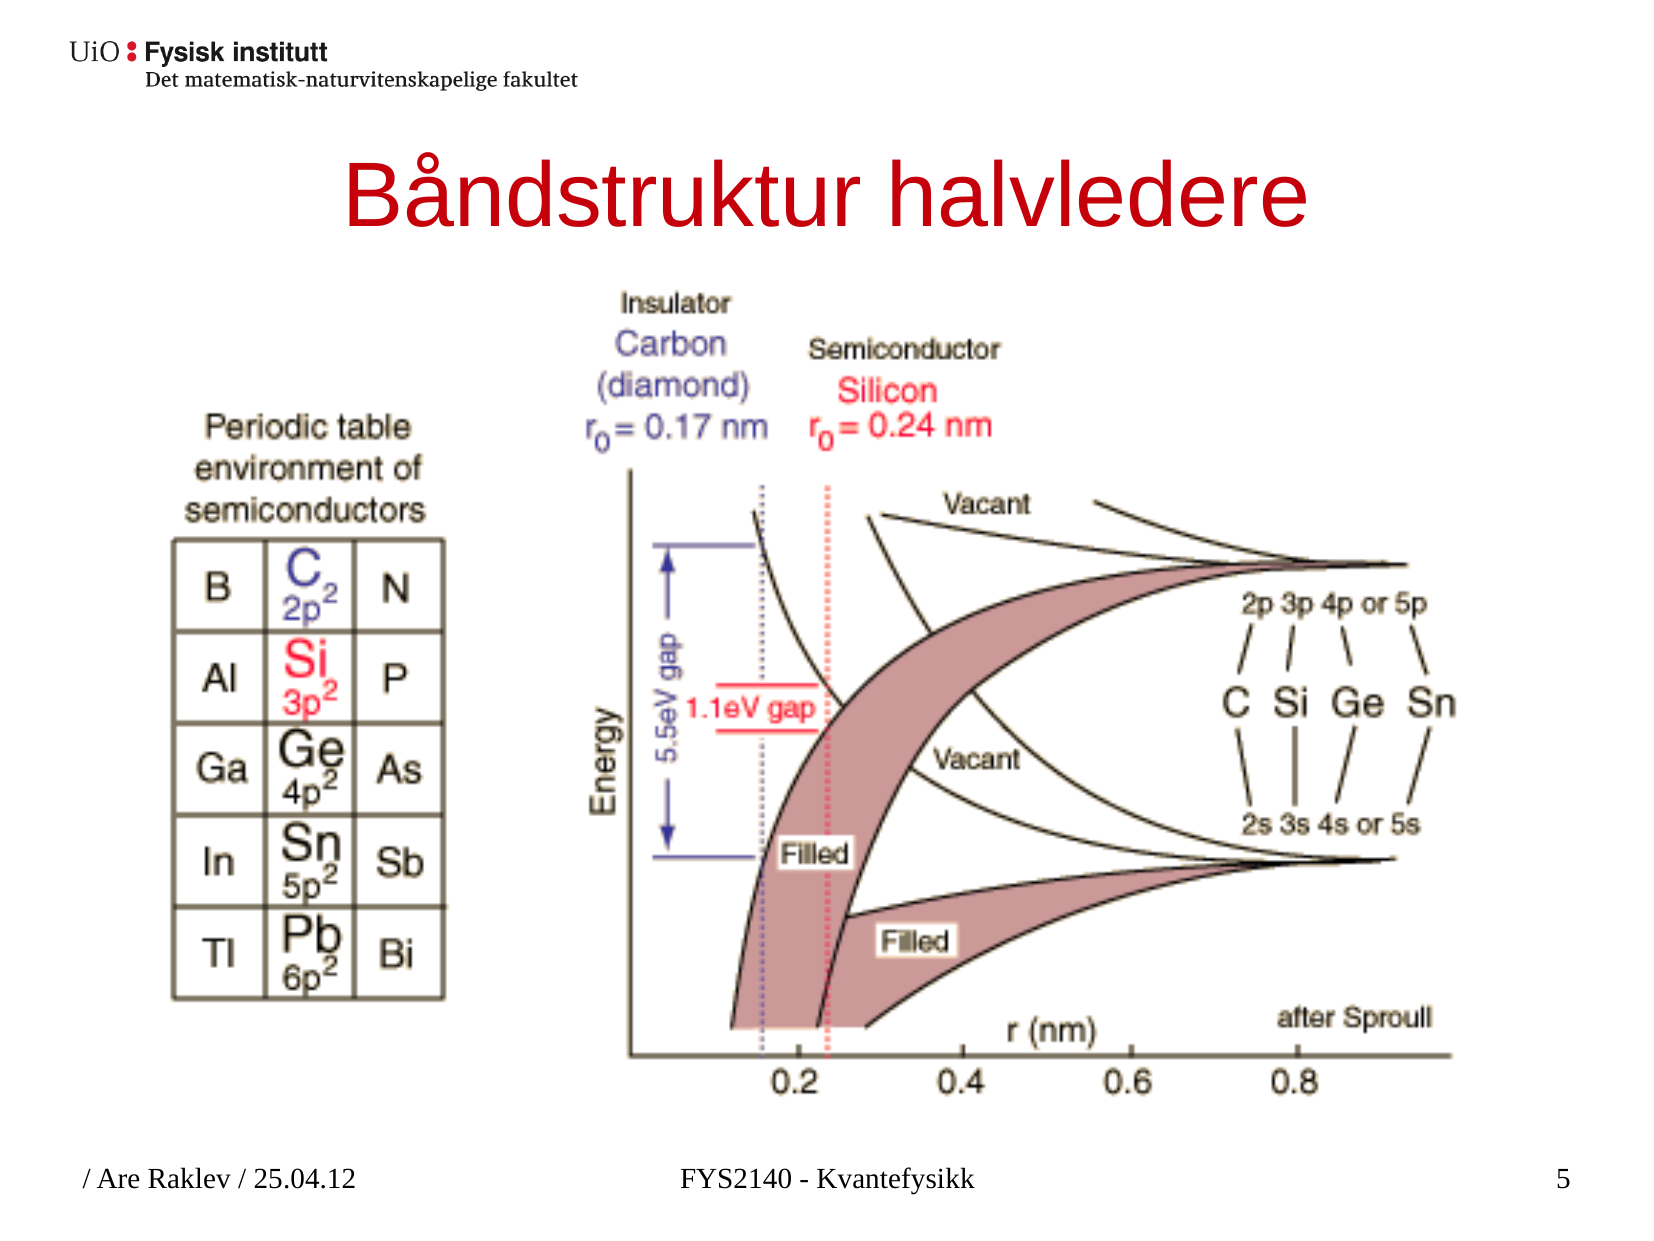

# Båndstruktur halvledere
/ Are Raklev / 25.04.12
FYS2140 - Kvantefysikk
5